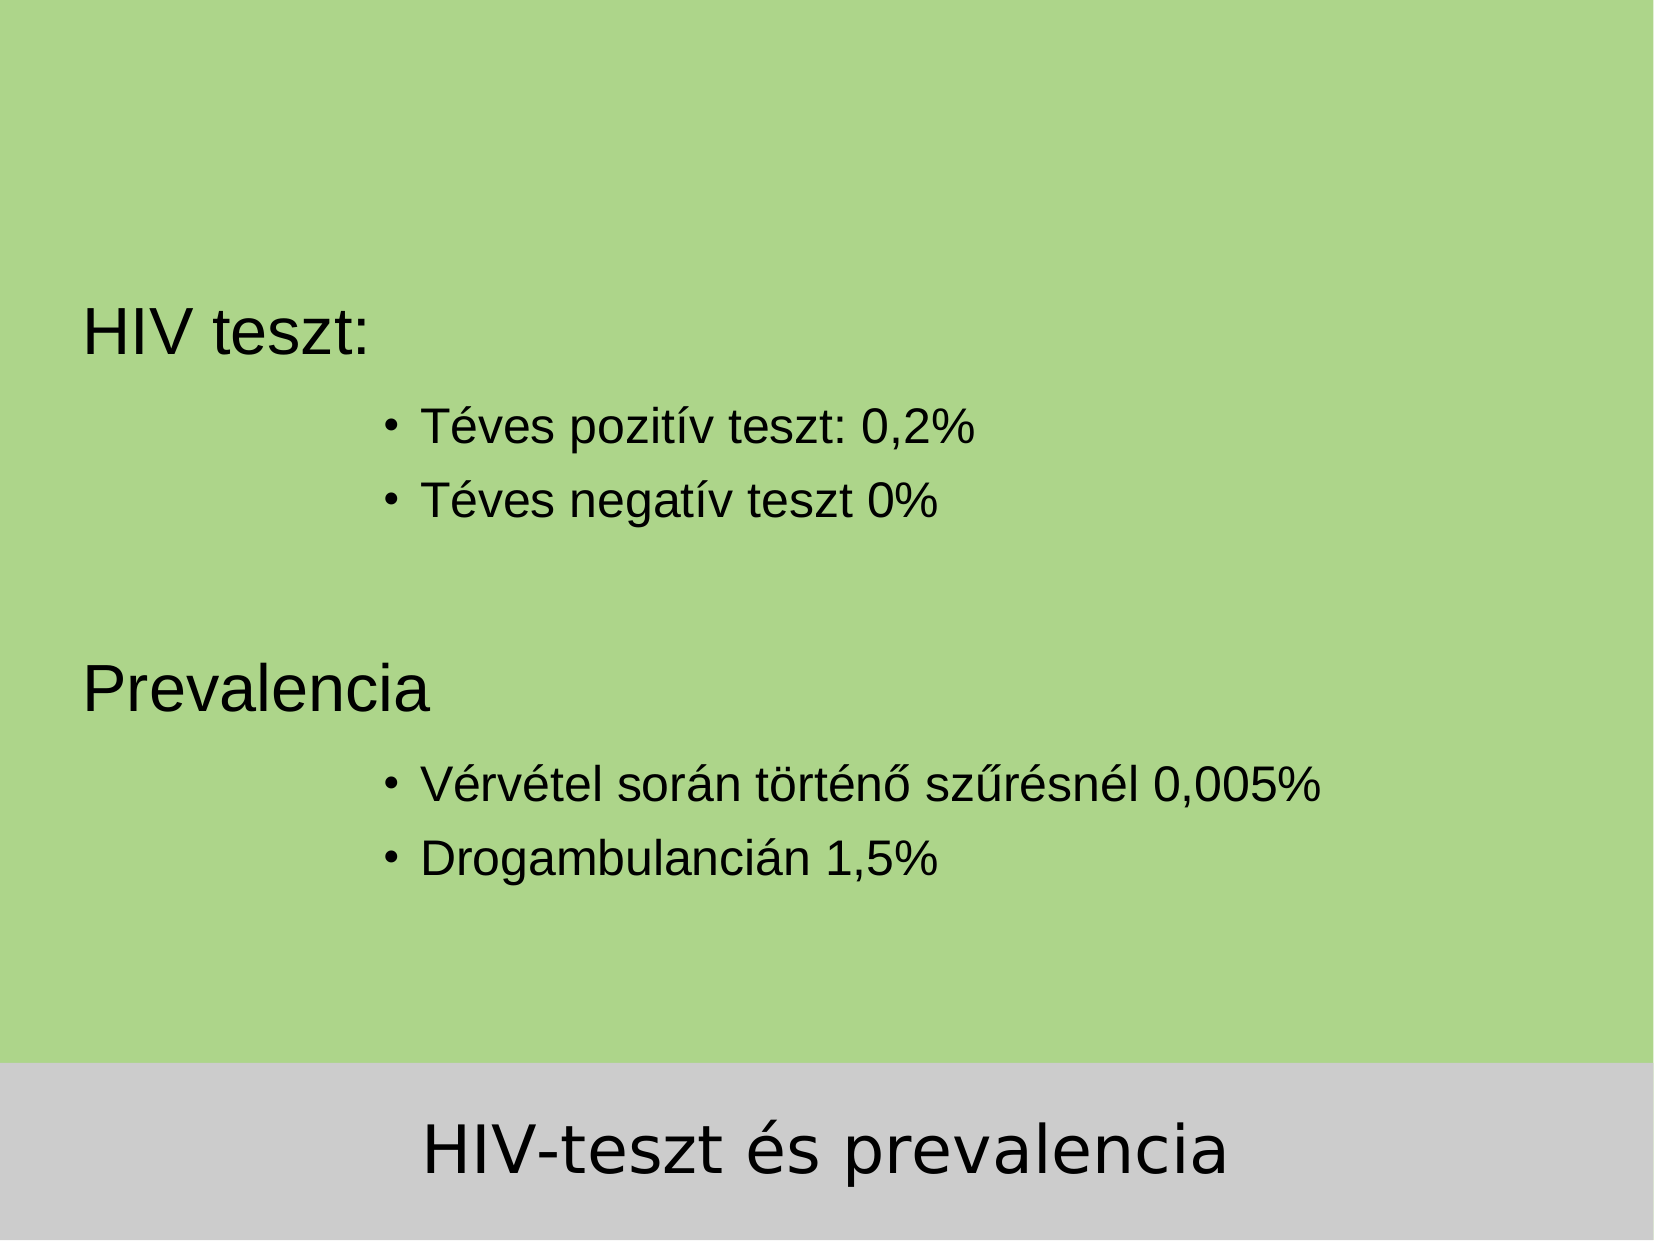

#
HIV teszt:
Téves pozitív teszt: 0,2%
Téves negatív teszt 0%
Prevalencia
Vérvétel során történő szűrésnél 0,005%
Drogambulancián 1,5%
HIV-teszt és prevalencia